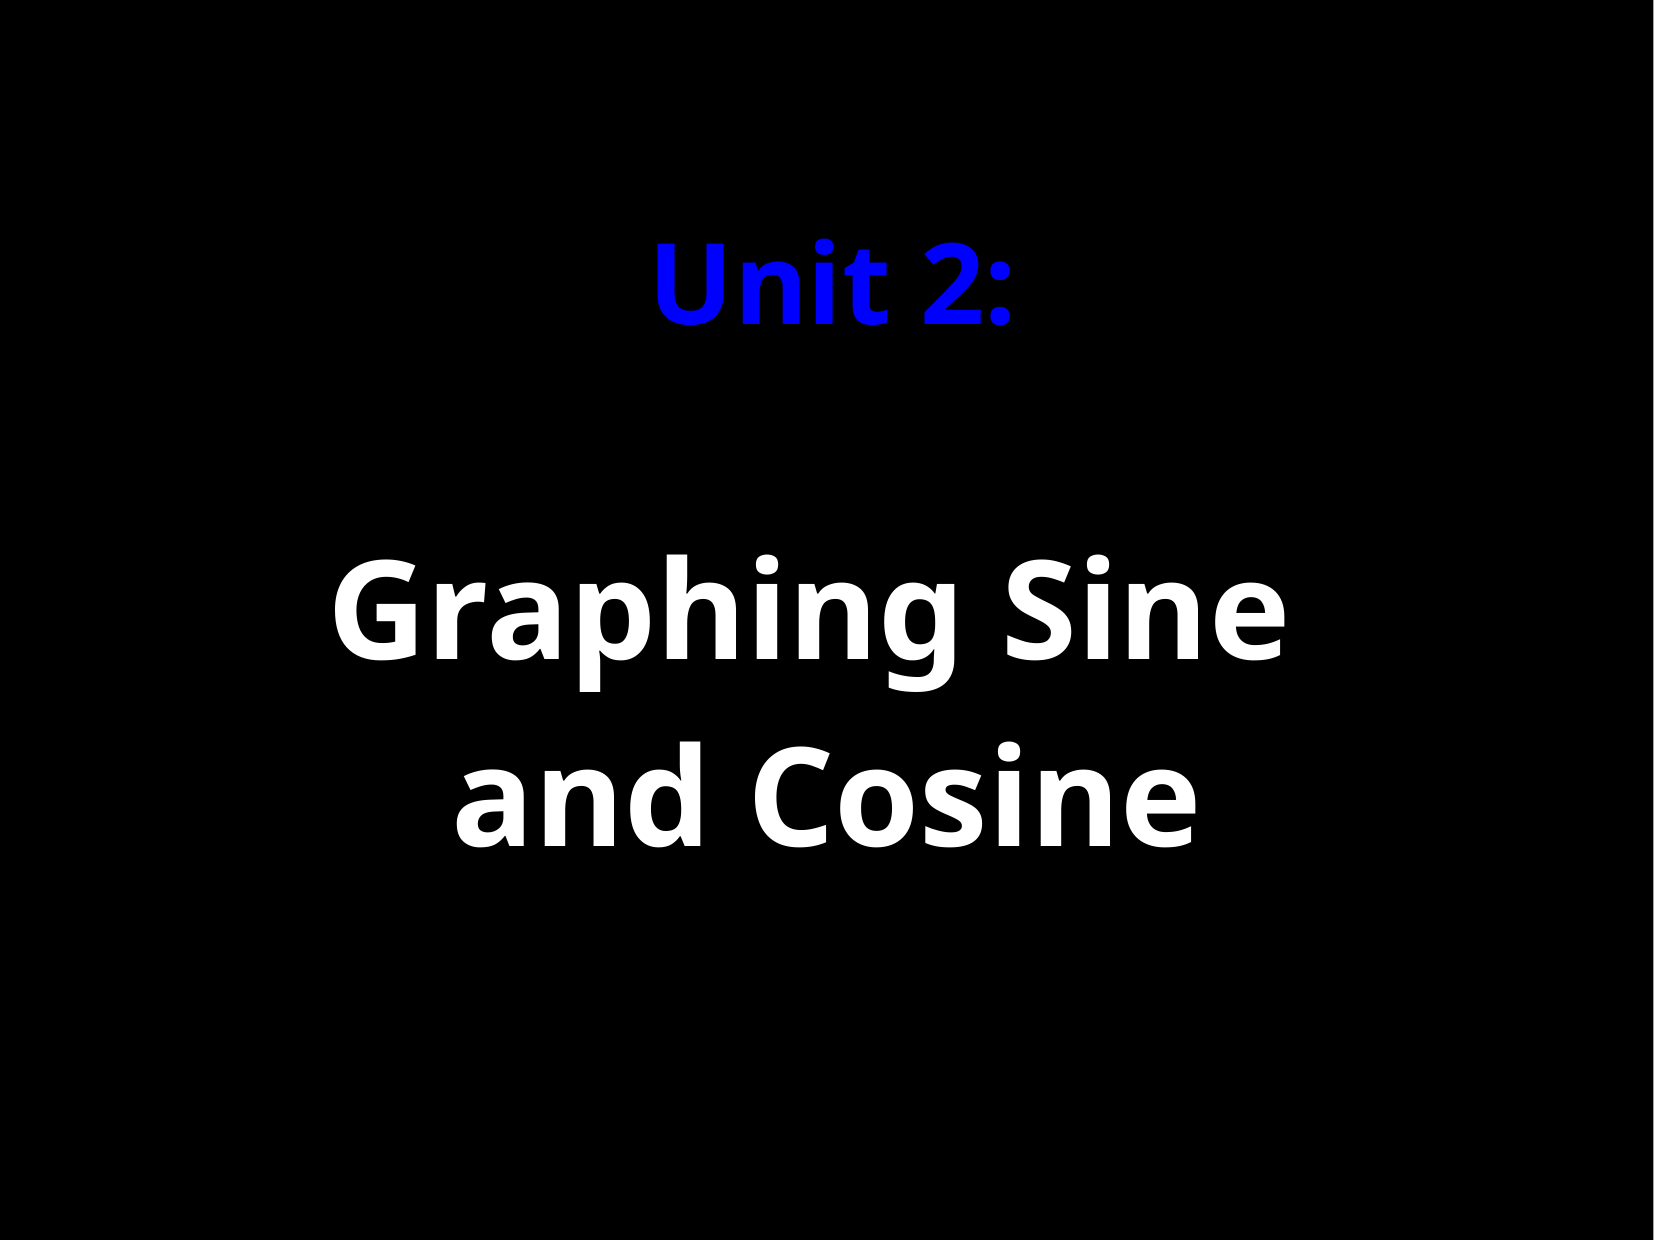

# Unit 2:
Graphing Sine
and Cosine